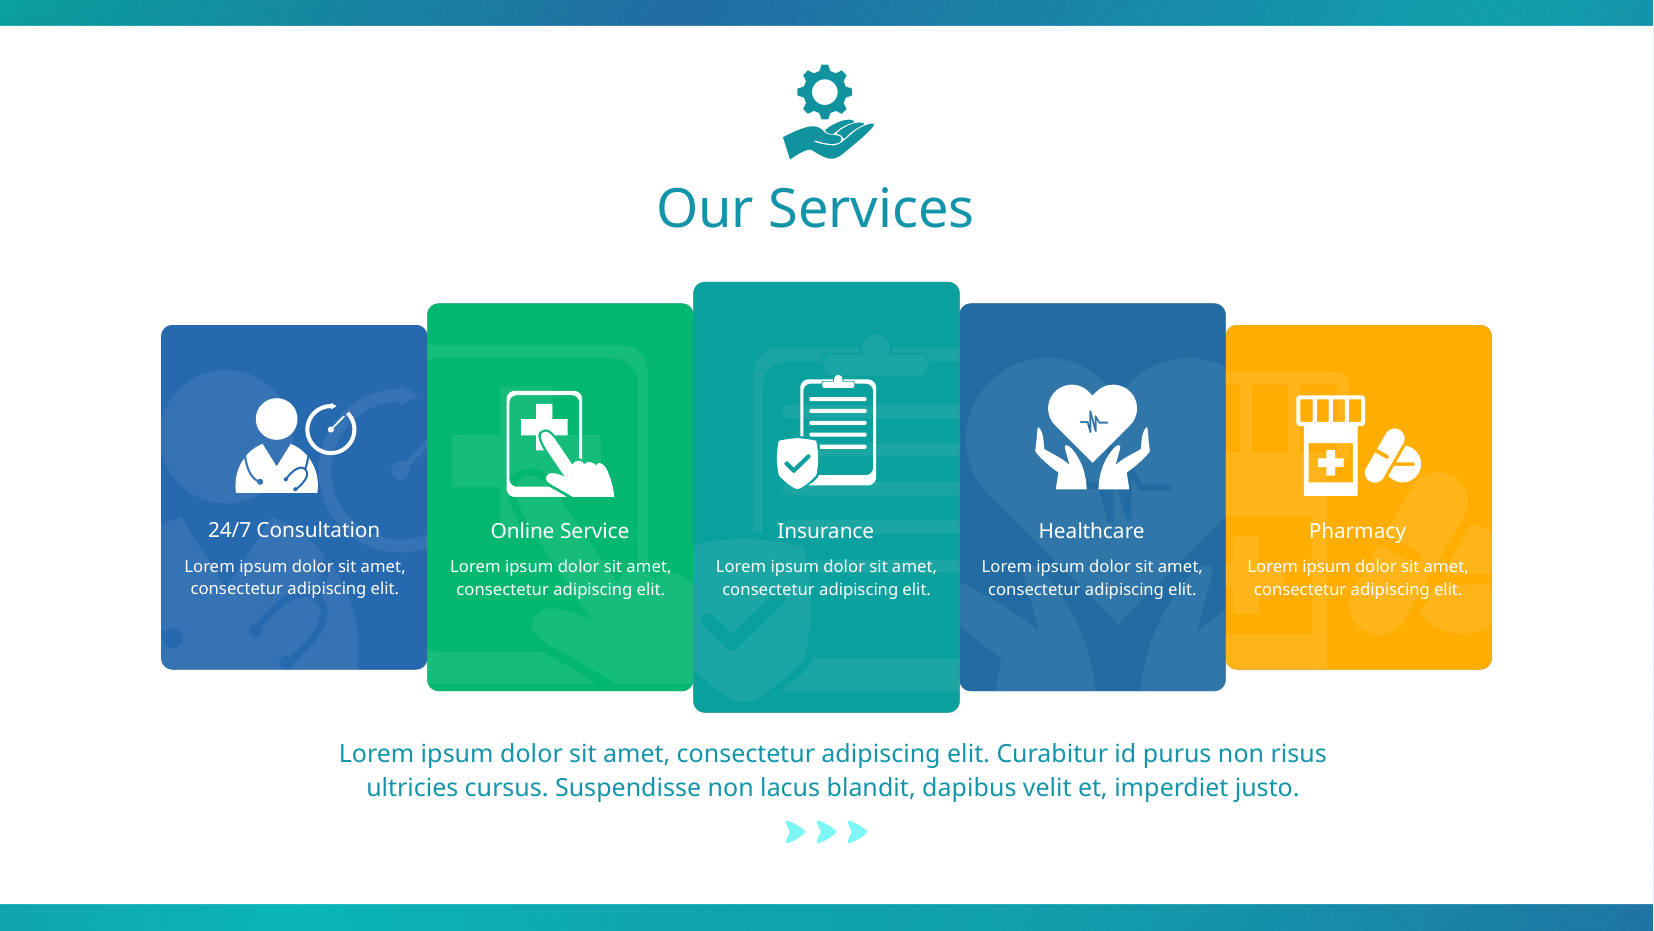

Our Services
24/7 Consultation
Online Service
Insurance
Healthcare
Pharmacy
# Lorem ipsum dolor sit amet, consectetur adipiscing elit.
Lorem ipsum dolor sit amet, consectetur adipiscing elit.
Lorem ipsum dolor sit amet, consectetur adipiscing elit.
Lorem ipsum dolor sit amet, consectetur adipiscing elit.
Lorem ipsum dolor sit amet, consectetur adipiscing elit.
Lorem ipsum dolor sit amet, consectetur adipiscing elit. Curabitur id purus non risus ultricies cursus. Suspendisse non lacus blandit, dapibus velit et, imperdiet justo.